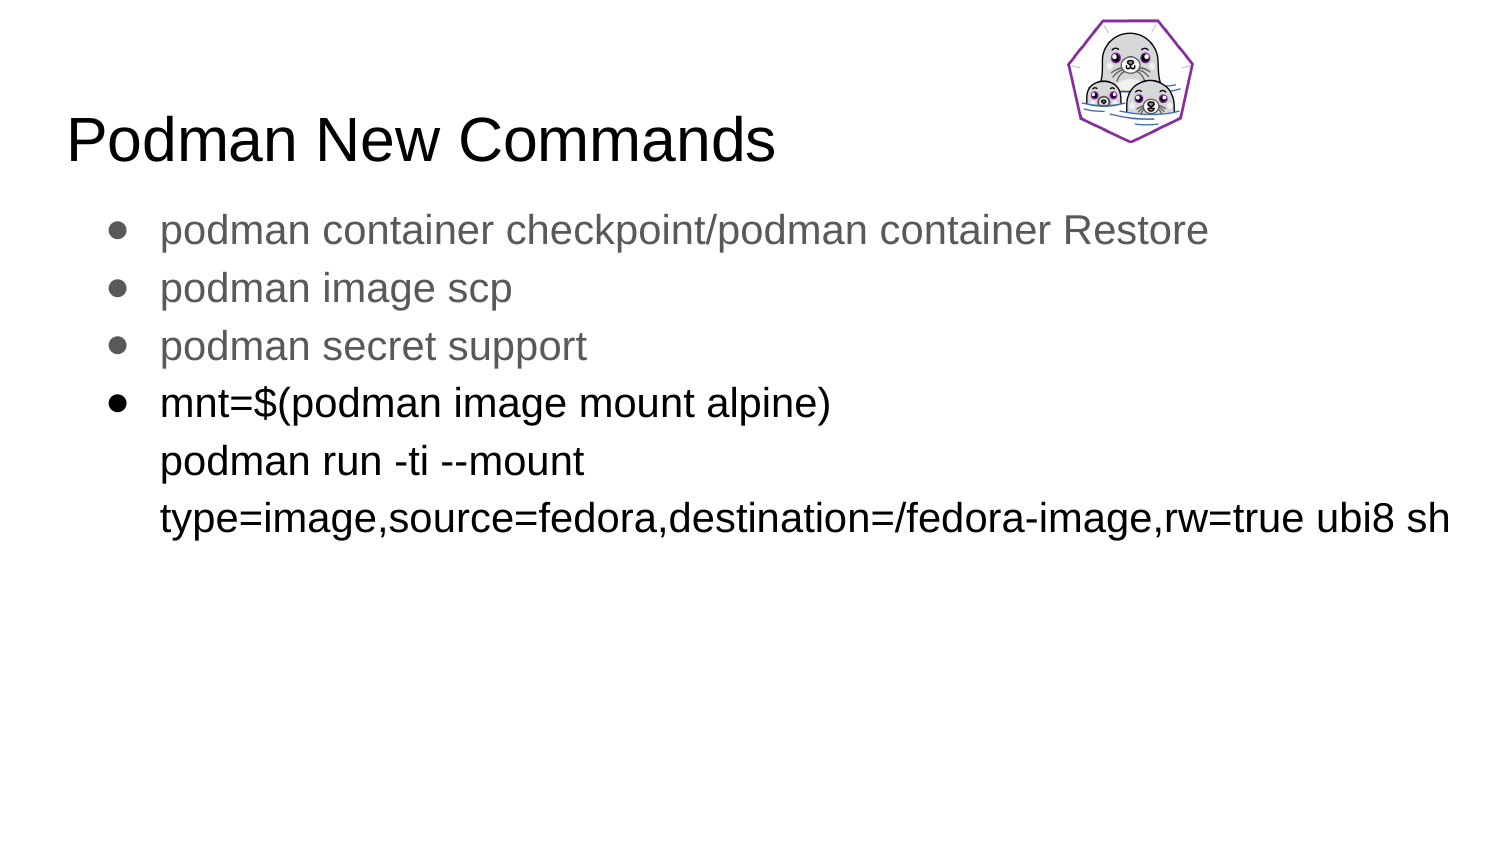

# Podman New Commands
podman container checkpoint/podman container Restore
podman image scp
podman secret support
mnt=$(podman image mount alpine)
podman run -ti --mount type=image,source=fedora,destination=/fedora-image,rw=true ubi8 sh